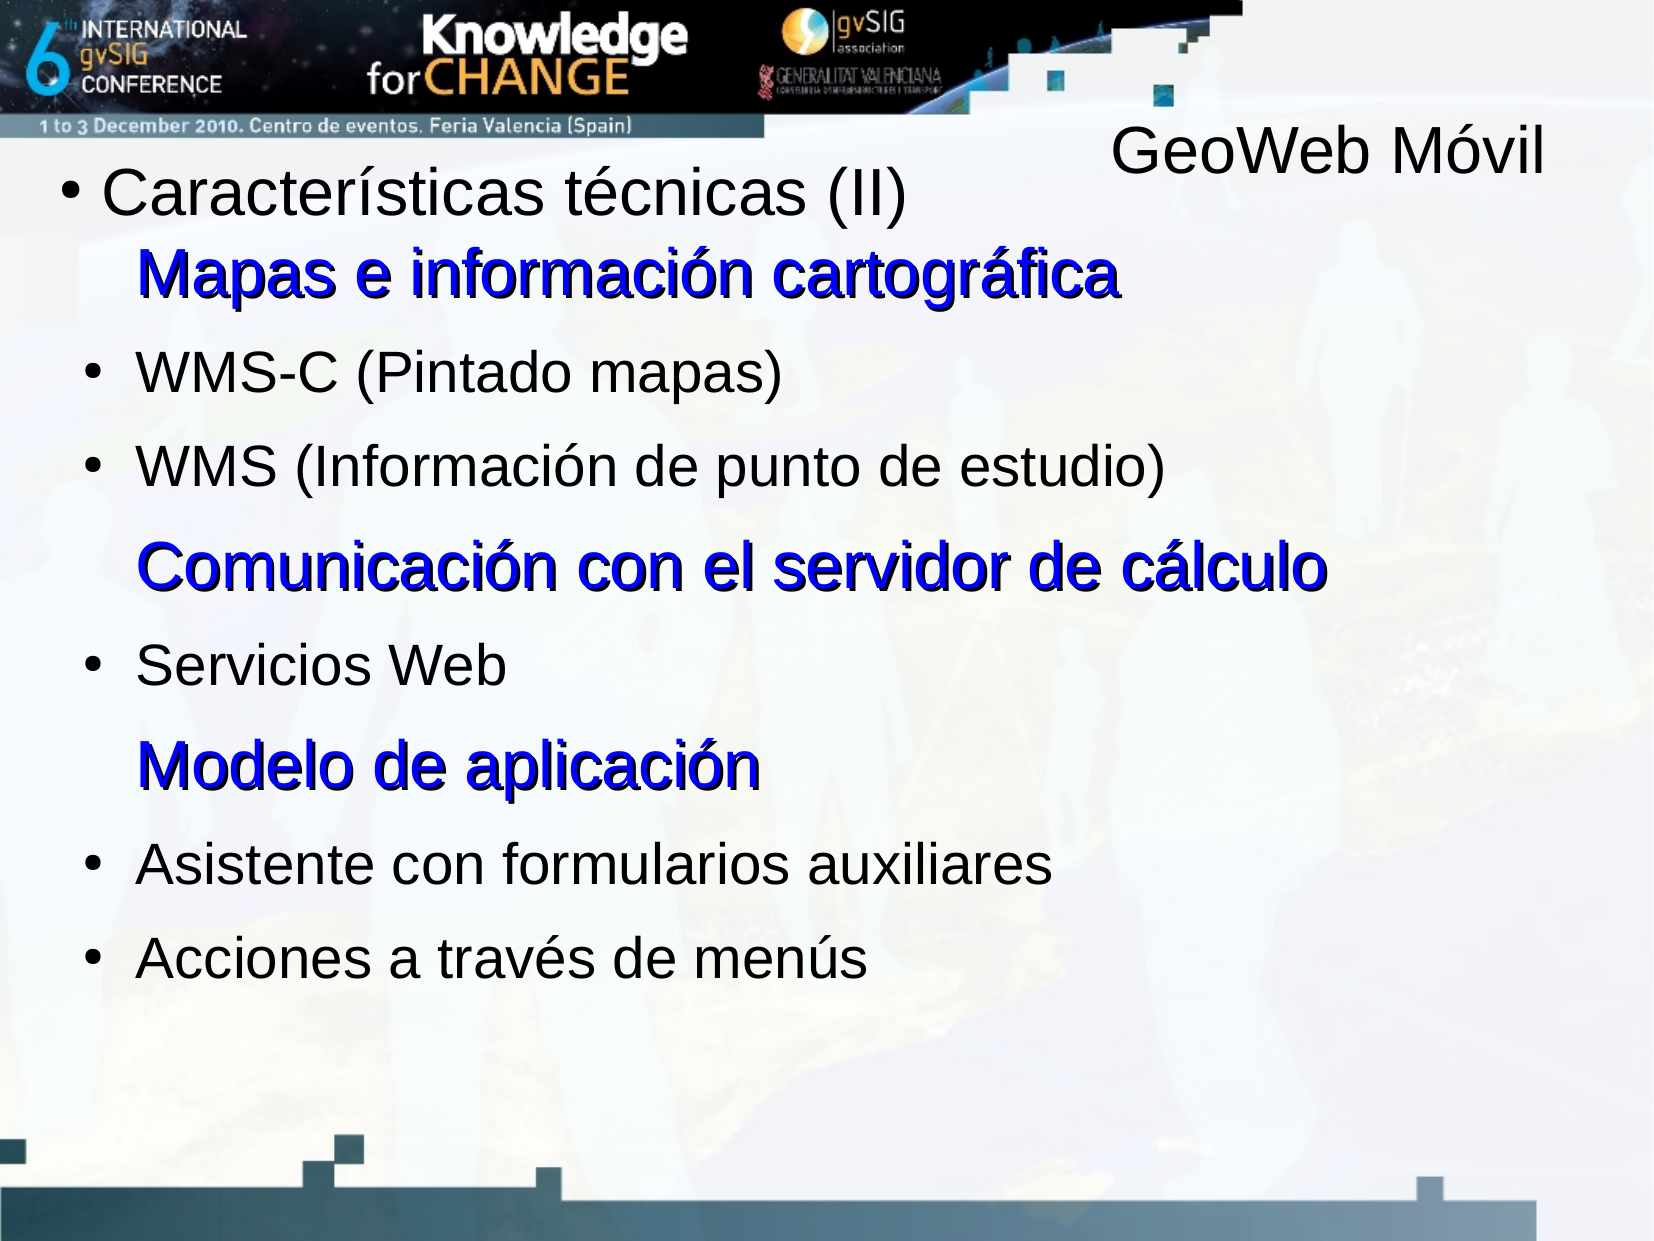

# GeoWeb Móvil
 Características técnicas (II)
Mapas e información cartográfica
WMS-C (Pintado mapas)
WMS (Información de punto de estudio)
Comunicación con el servidor de cálculo
Servicios Web
Modelo de aplicación
Asistente con formularios auxiliares
Acciones a través de menús